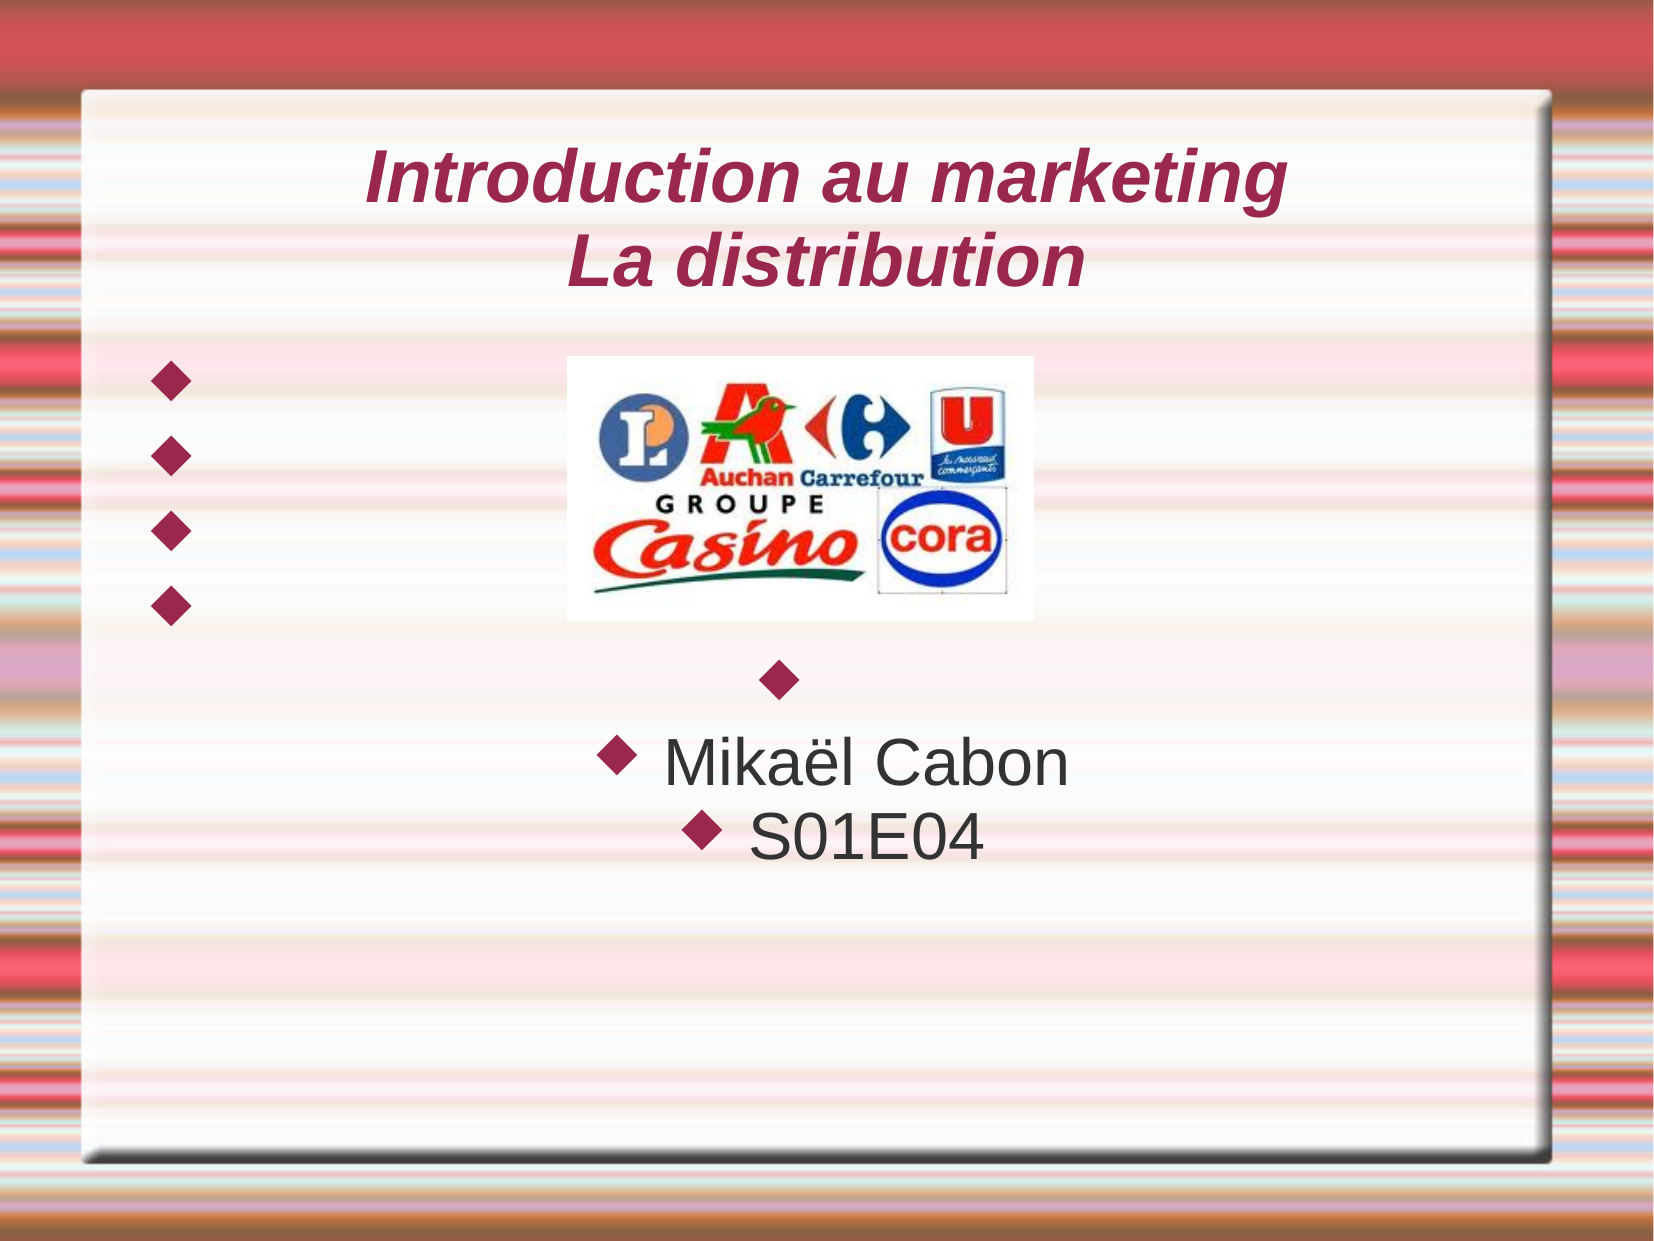

# Introduction au marketing La distribution
Mikaël Cabon
S01E04